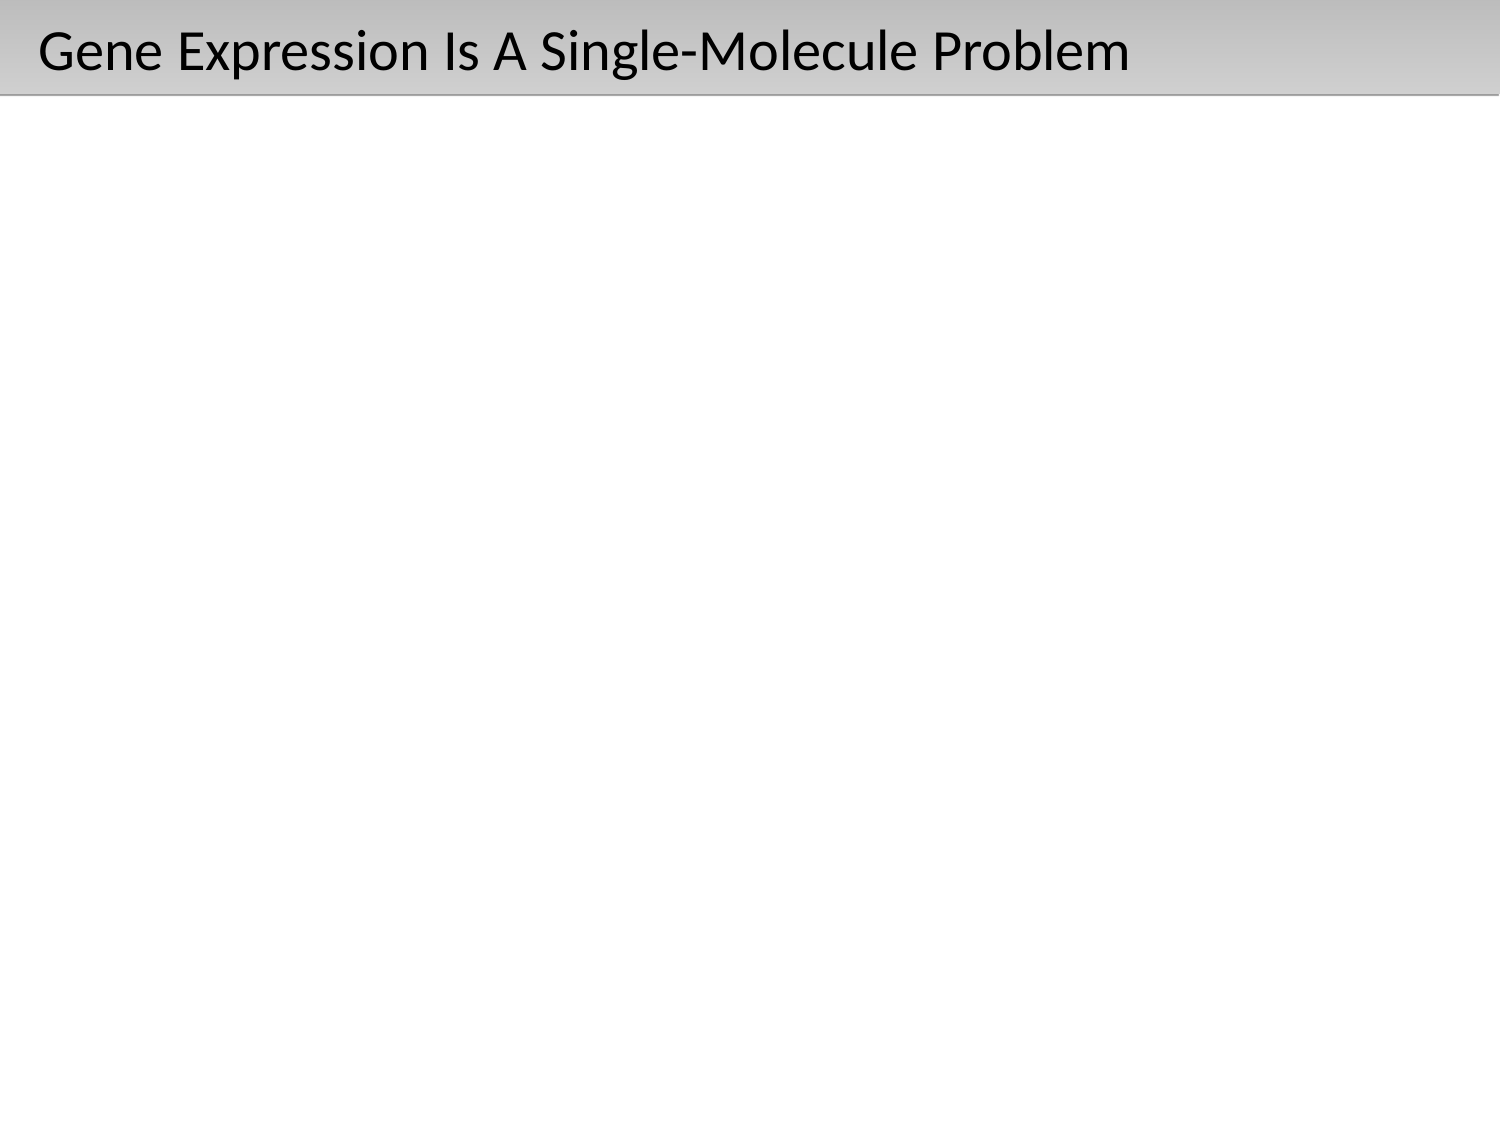

# Gene Expression Is A Single-Molecule Problem
A particular mRNA has only a few copies owing to the short cellular mRNA lifetime. Although the copy number for a particular protein varies from 1 to 10000 some important proteins such as transcription factors and DNA polymerases are present at low copy numbers.
Due to the low copy numbers of participating macromolecules, cellular processes, such as transcription, translation, gene regulation, and DNA repair, often exhibit stochastic reaction events. This means a particular time trace for one cell’s behavior is not reproducible and cannot be synchronized with that of another cell, even though the statistical properties are reproducible.
Cellular biochemical reactions often occur under nonequilibrium conditions. Many cellular enzymatic reactions such as transcription, translation, and replication occur with a constant supply of free energy and substrates.
Their biochemical reactions are stochastic in nature and therefore requires
Real-time measurement in single cells
With single molecule sensitivity due to the often very low protein copies